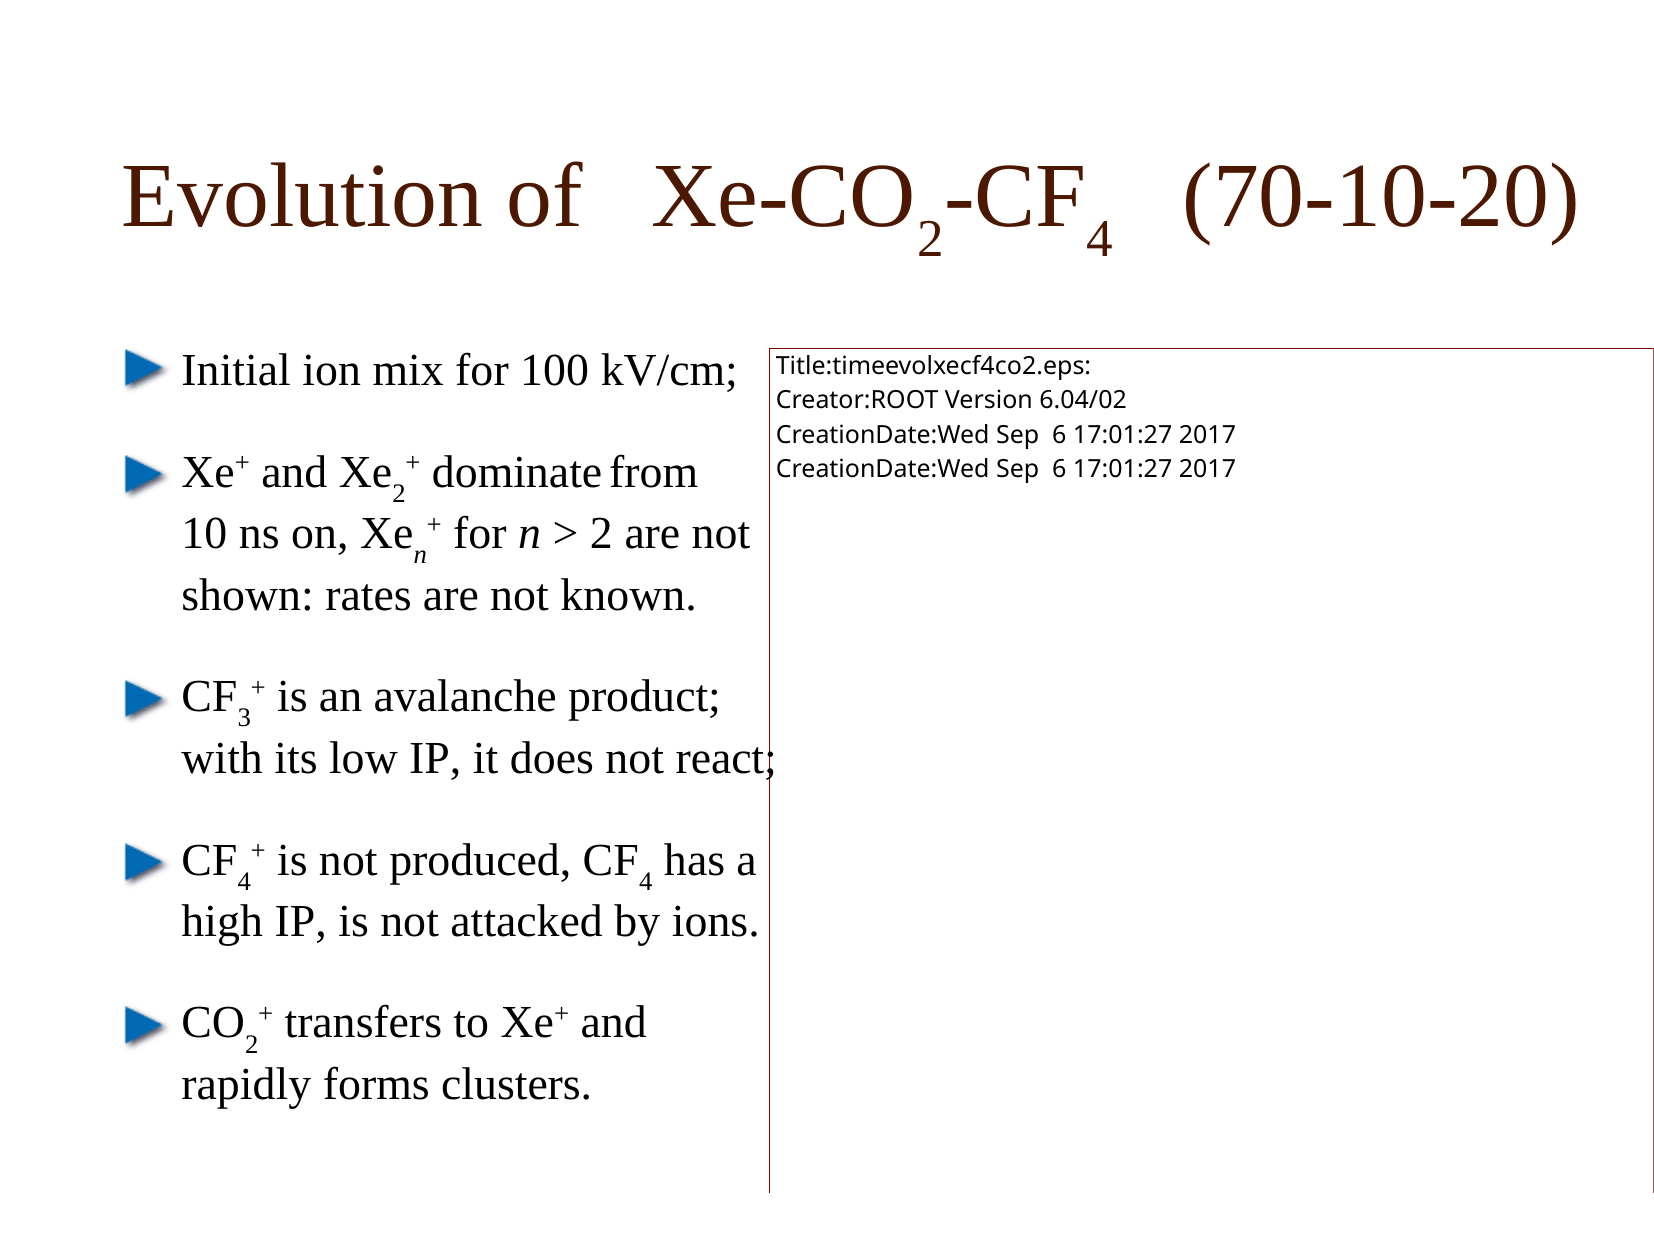

# Evolution of Xe-CO2-CF4 (70-10-20)
Initial ion mix for 100 kV/cm;
Xe+ and Xe2+ dominate from 10 ns on, Xen+ for n > 2 are not shown: rates are not known.
CF3+ is an avalanche product; with its low IP, it does not react;
CF4+ is not produced, CF4 has a high IP, is not attacked by ions.
CO2+ transfers to Xe+ and rapidly forms clusters.